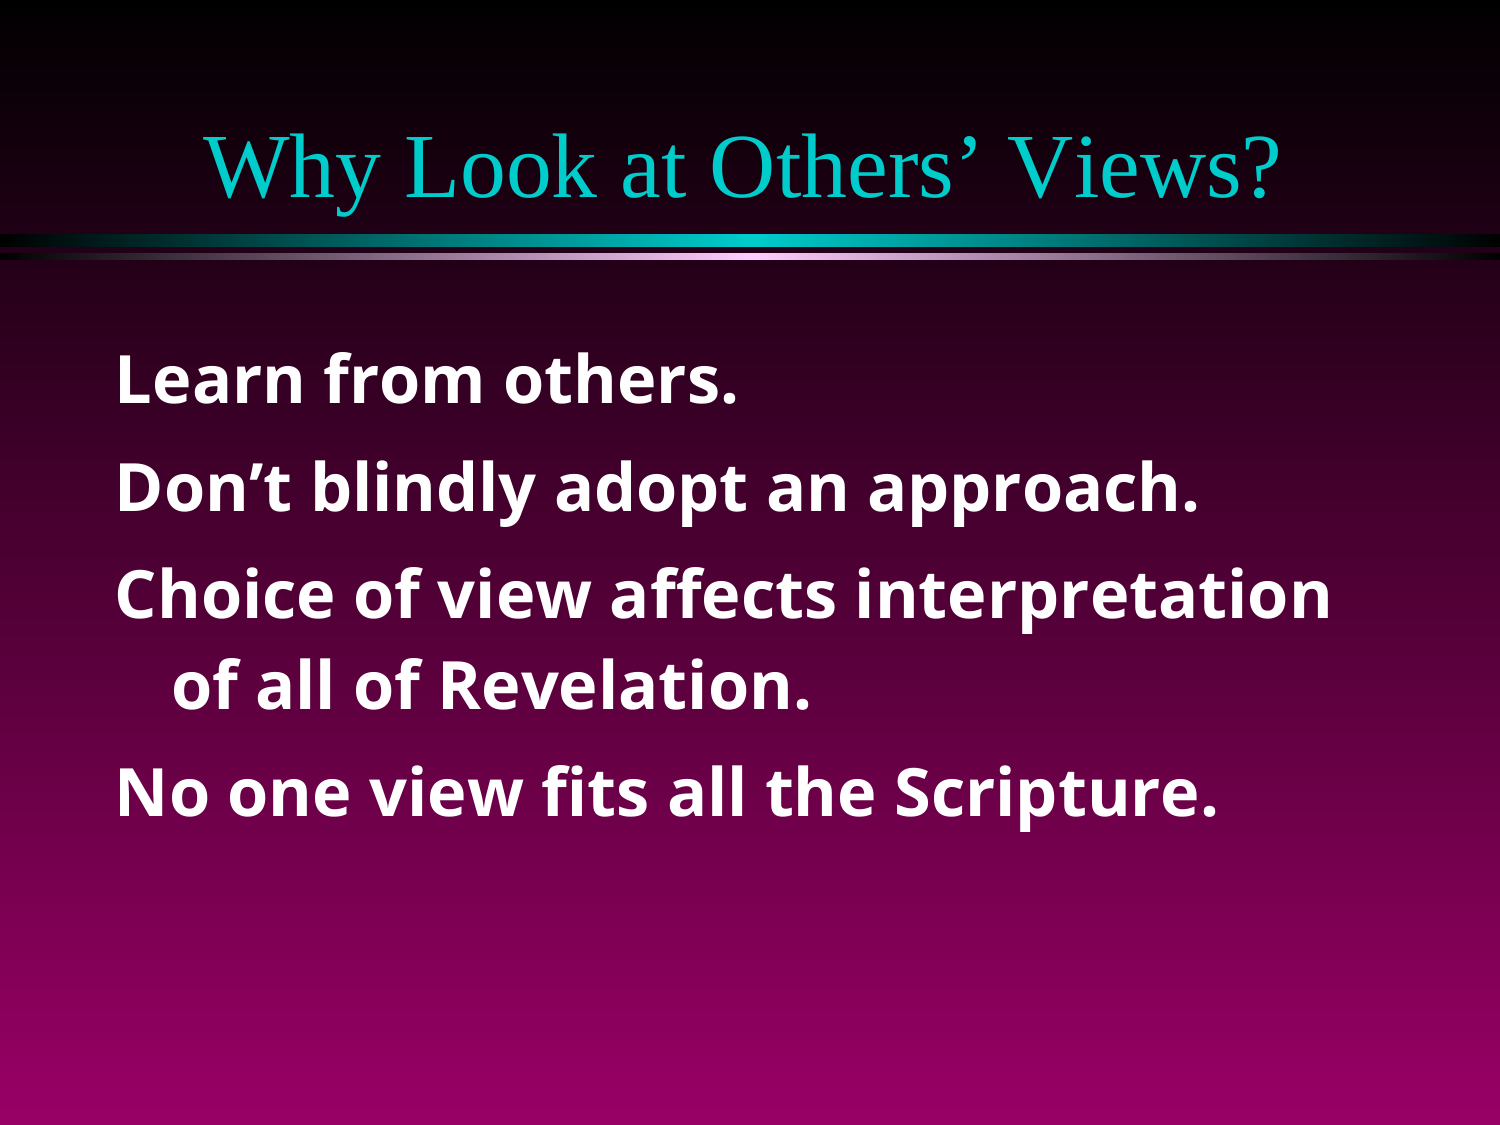

# Why Look at Others’ Views?
Learn from others.
Don’t blindly adopt an approach.
Choice of view affects interpretation of all of Revelation.
No one view fits all the Scripture.